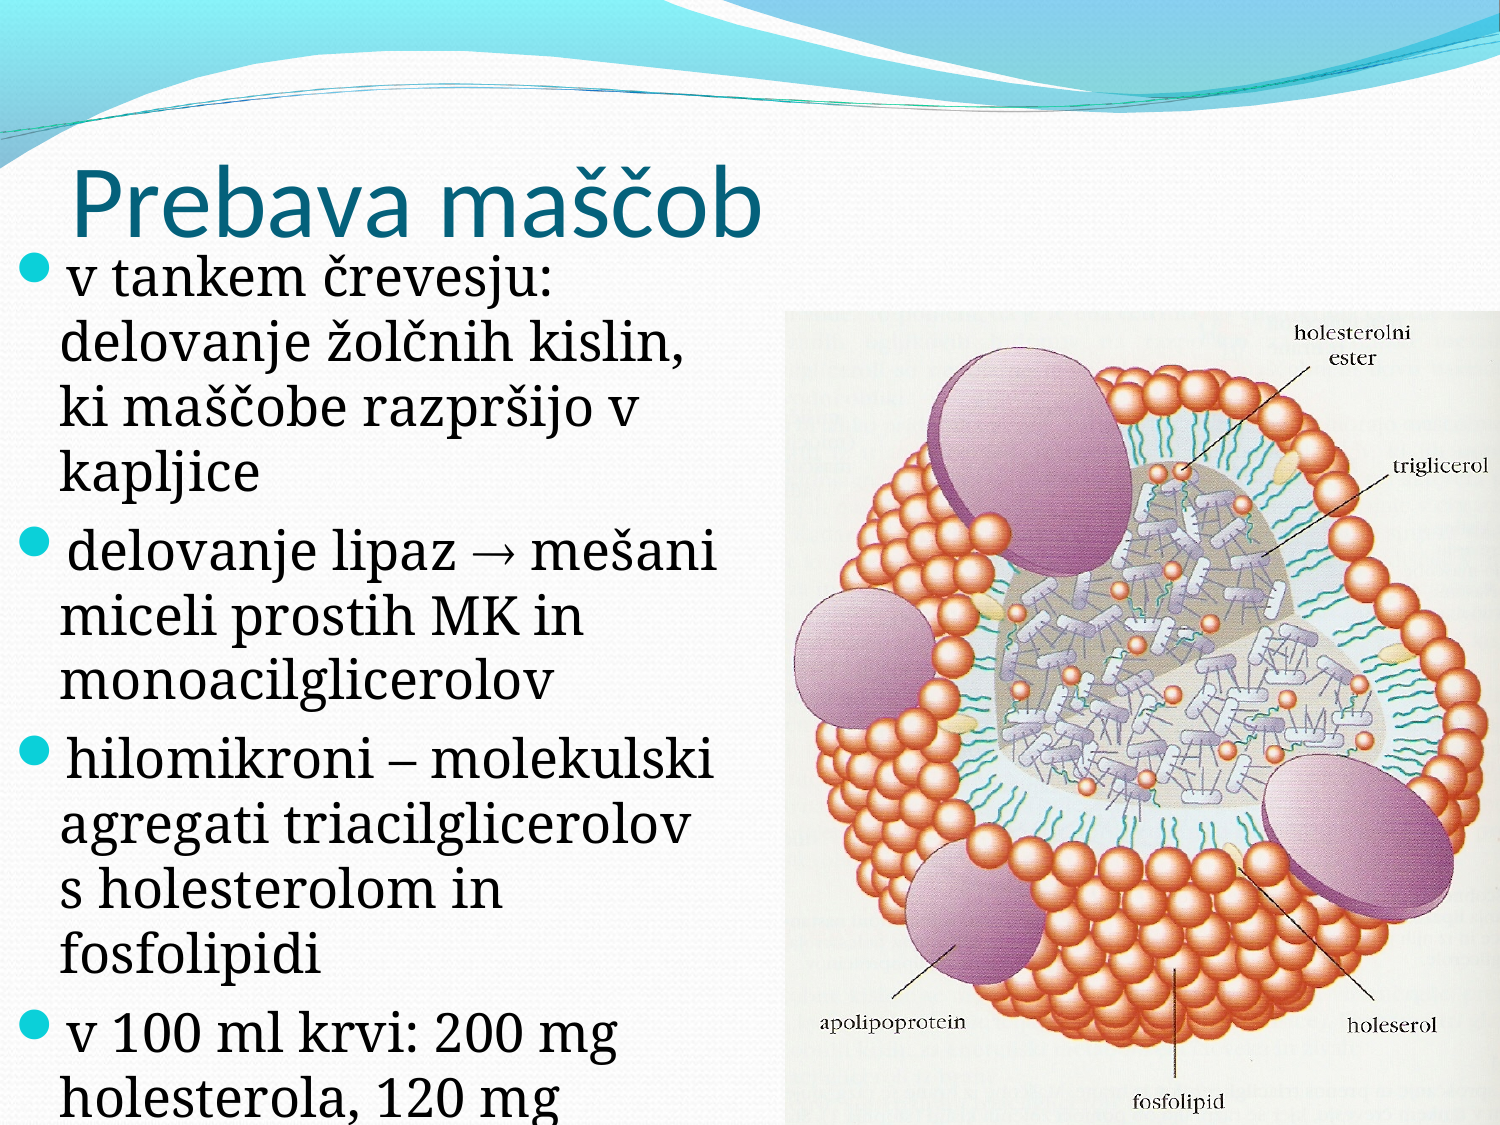

# Prebava maščob
v tankem črevesju: delovanje žolčnih kislin, ki maščobe razpršijo v kapljice
delovanje lipaz  mešani miceli prostih MK in monoacilglicerolov
hilomikroni – molekulski agregati triacilglicerolov s holesterolom in fosfolipidi
v 100 ml krvi: 200 mg holesterola, 120 mg triacilglicerolov in 160 mg fosfolipidov